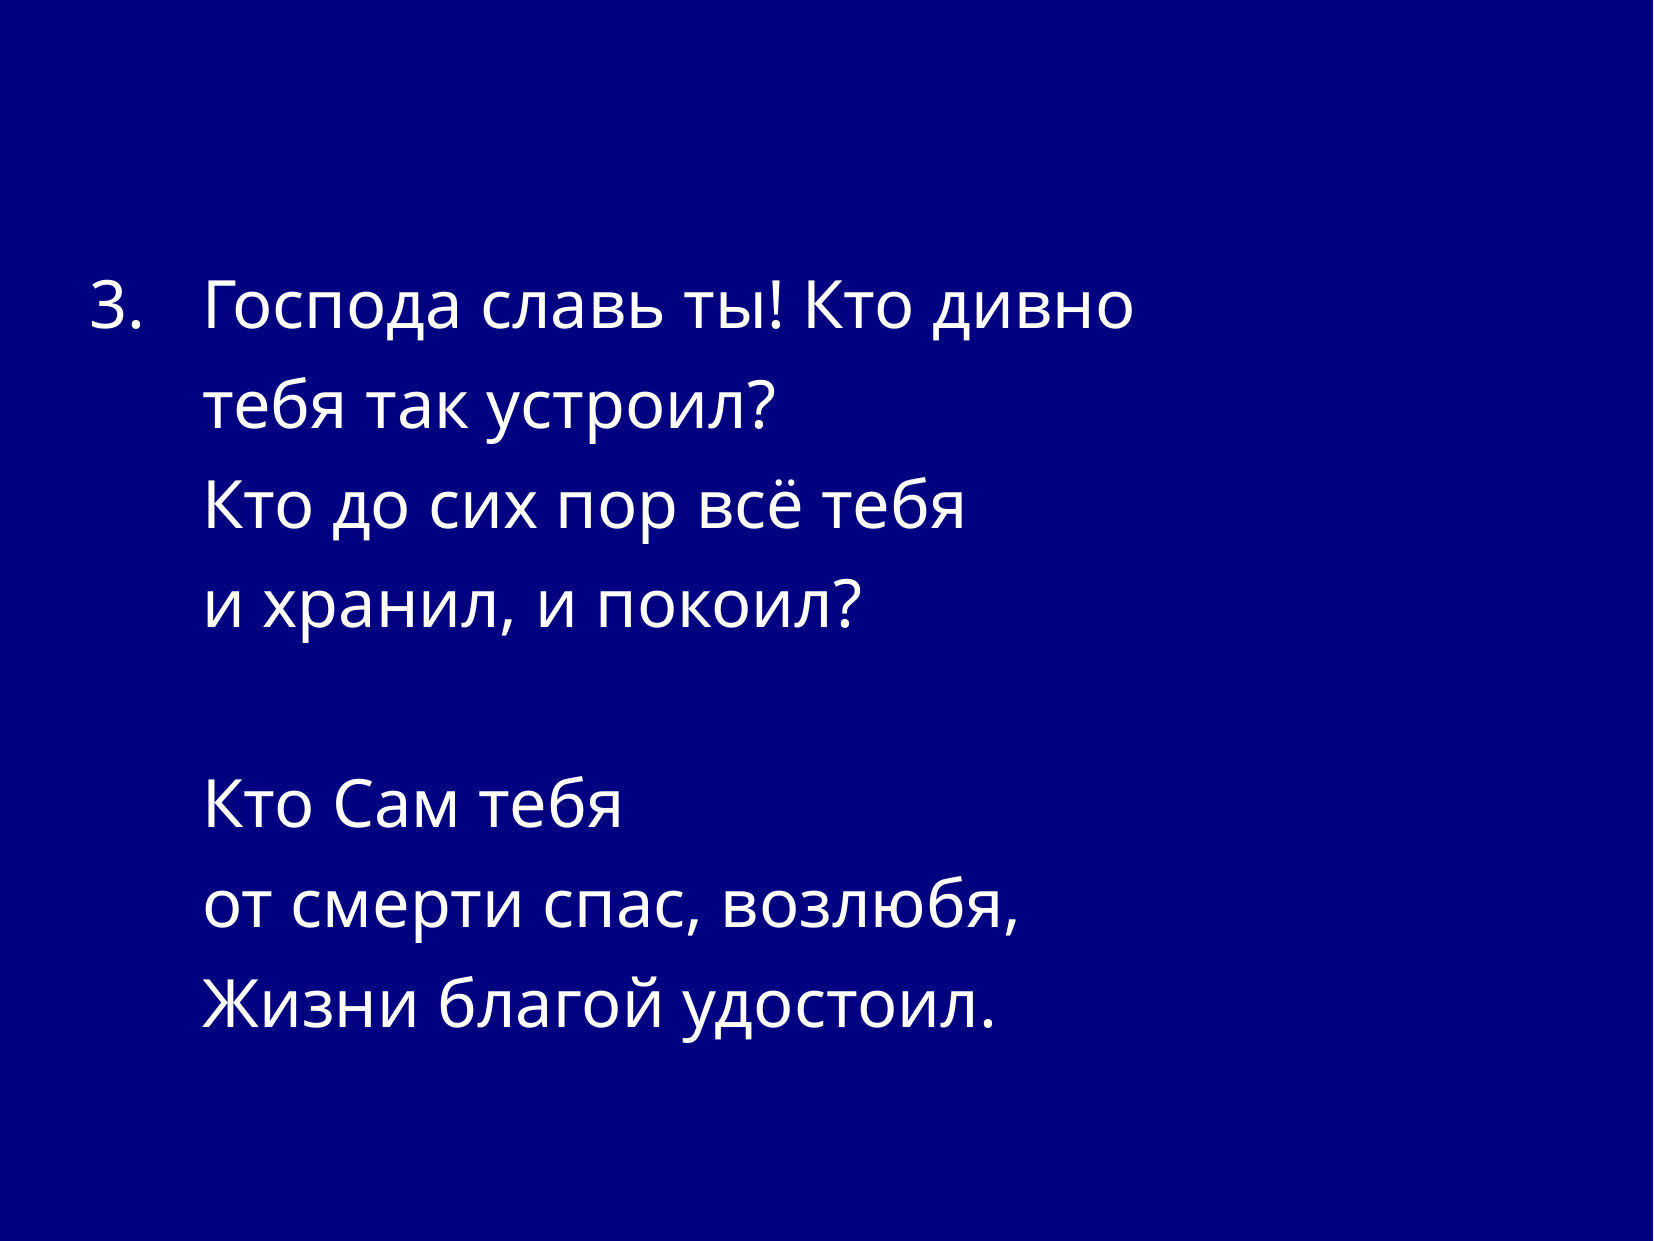

3.	Господа славь ты! Кто дивно
	тебя так устроил?
	Кто до сих пор всё тебя
	и хранил, и покоил?
	Кто Сам тебя
	от смерти спас, возлюбя,
	Жизни благой удостоил.